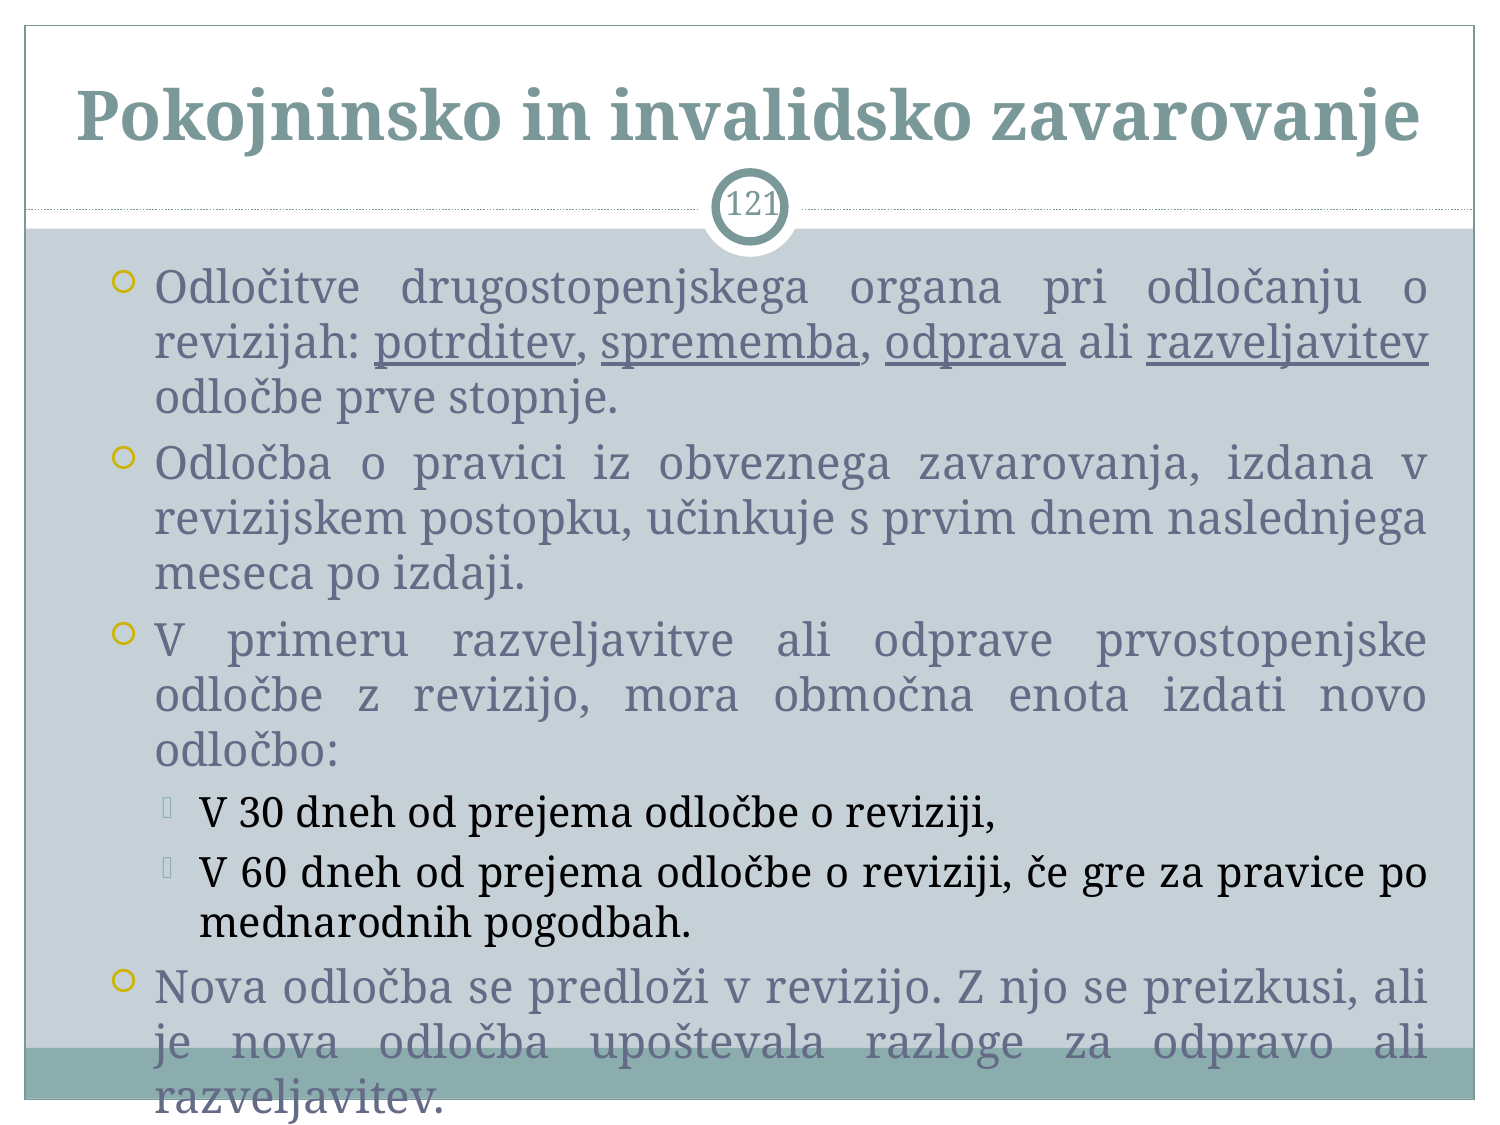

# Pokojninsko in invalidsko zavarovanje
Odločitve drugostopenjskega organa pri odločanju o revizijah: potrditev, sprememba, odprava ali razveljavitev odločbe prve stopnje.
Odločba o pravici iz obveznega zavarovanja, izdana v revizijskem postopku, učinkuje s prvim dnem naslednjega meseca po izdaji.
V primeru razveljavitve ali odprave prvostopenjske odločbe z revizijo, mora območna enota izdati novo odločbo:
V 30 dneh od prejema odločbe o reviziji,
V 60 dneh od prejema odločbe o reviziji, če gre za pravice po mednarodnih pogodbah.
Nova odločba se predloži v revizijo. Z njo se preizkusi, ali je nova odločba upoštevala razloge za odpravo ali razveljavitev.